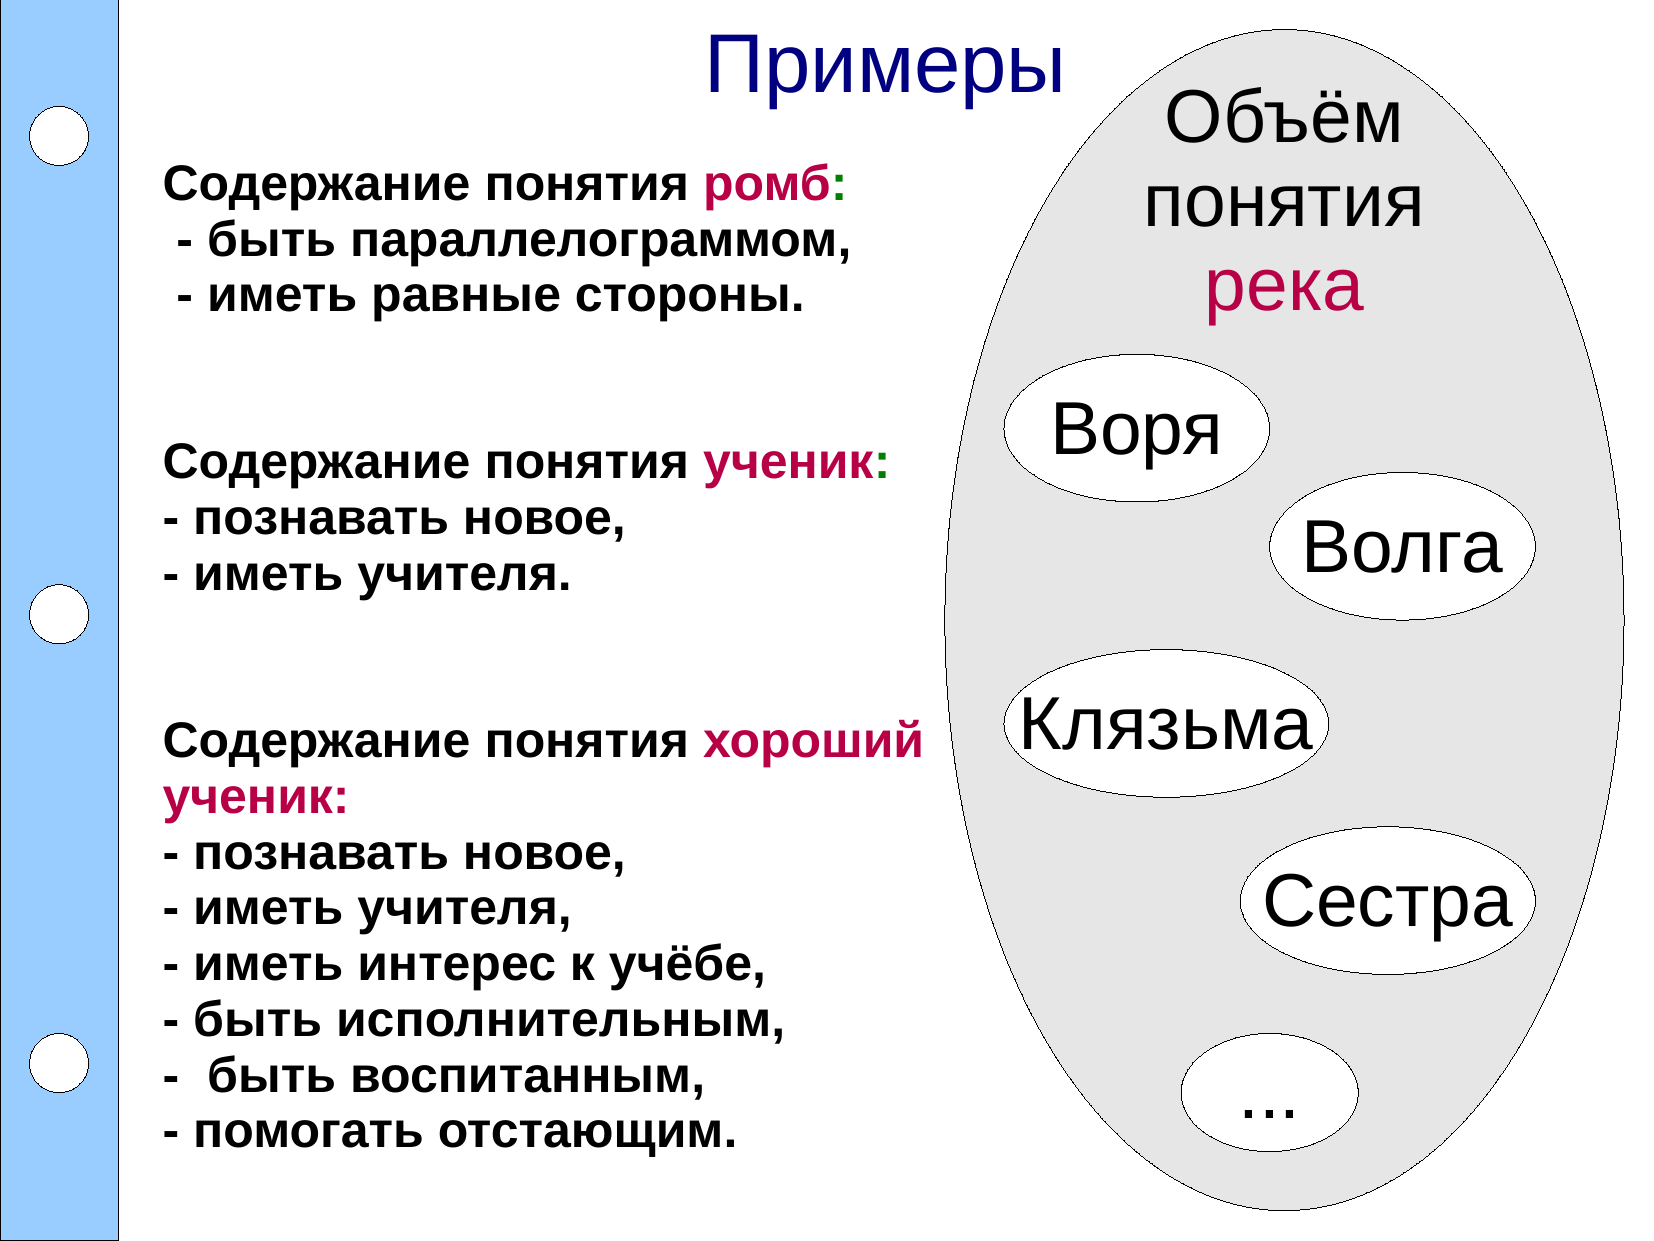

Примеры
Объём
понятия
река
Содержание понятия ромб:
 - быть параллелограммом,
 - иметь равные стороны.
Содержание понятия ученик:
- познавать новое,
- иметь учителя.
Содержание понятия хороший ученик:
- познавать новое,
- иметь учителя,
- иметь интерес к учёбе,
- быть исполнительным,
- быть воспитанным,
- помогать отстающим.
Воря
Волга
Клязьма
Сестра
...